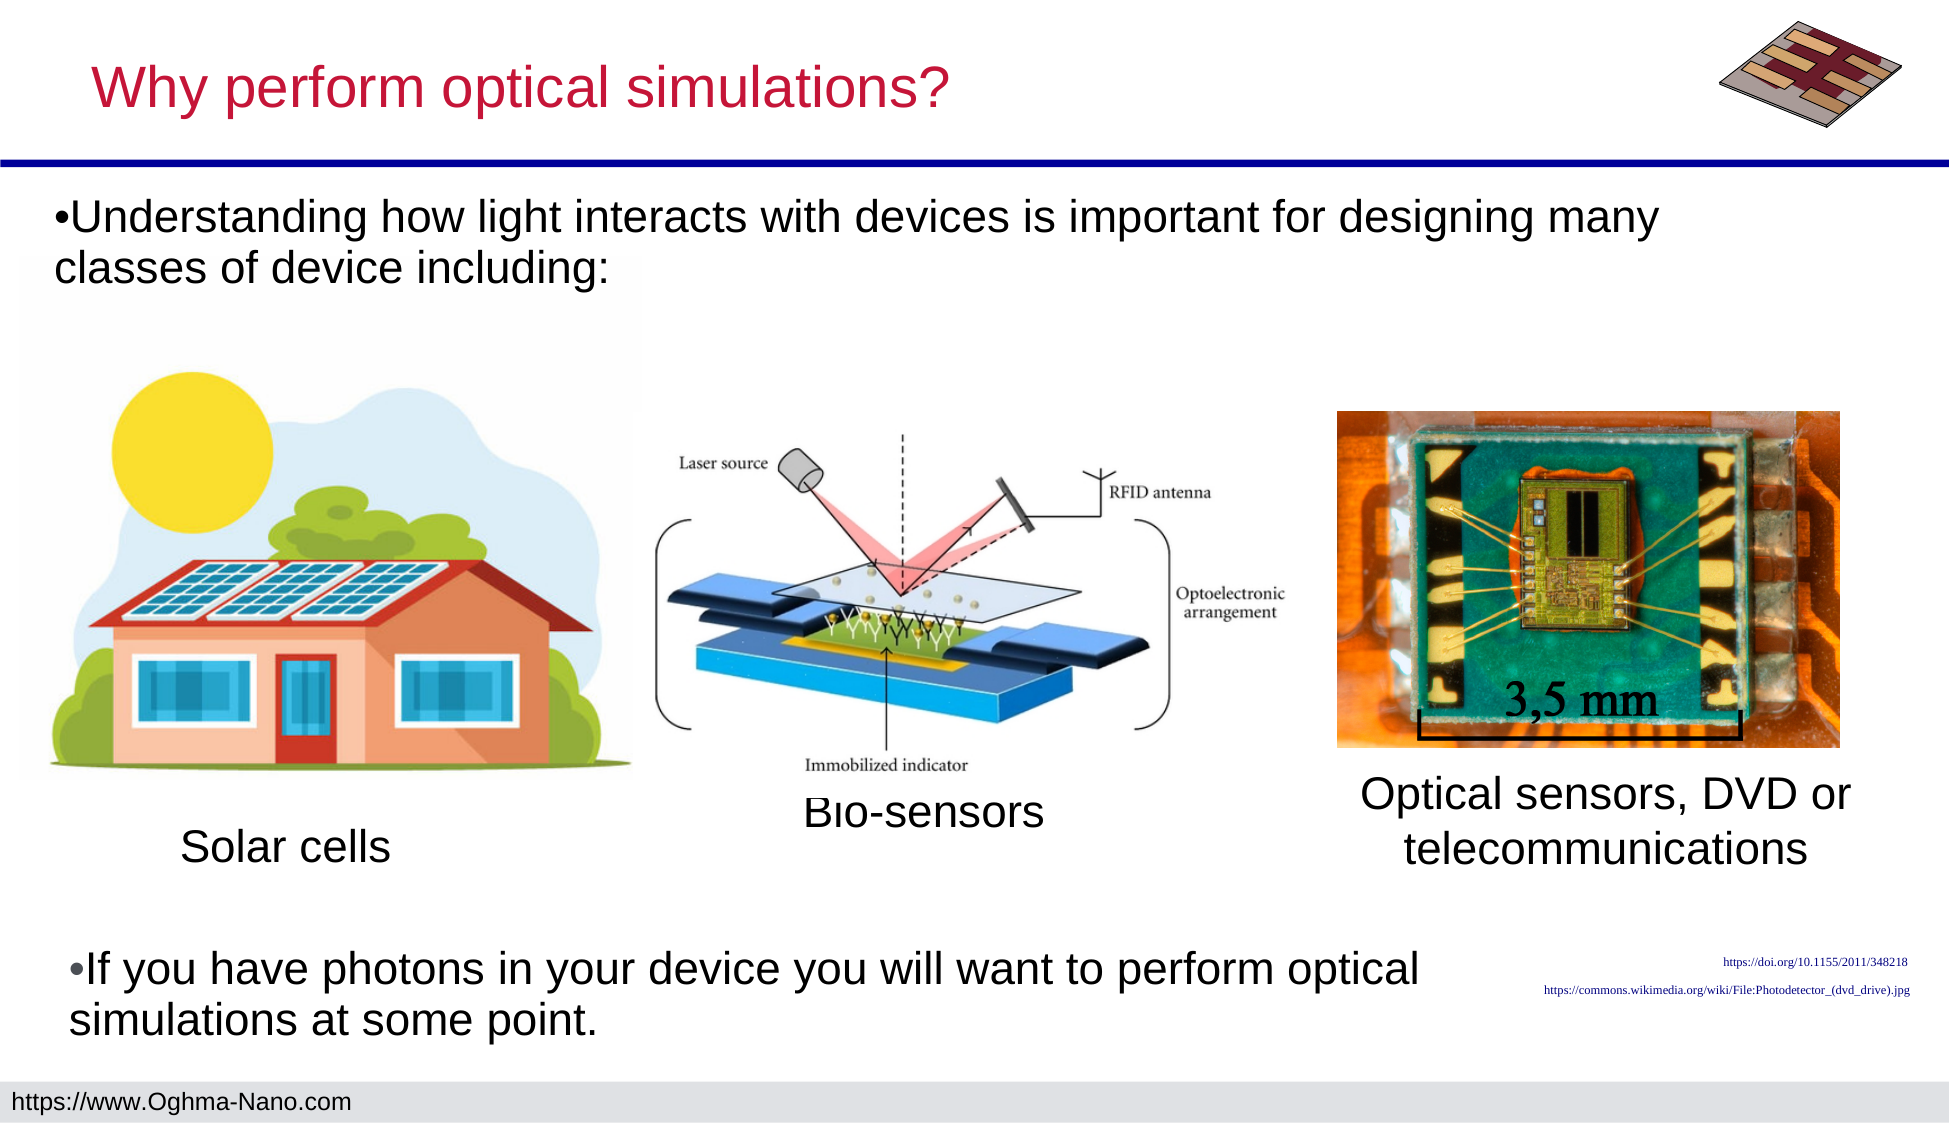

# Why perform optical simulations?
Understanding how light interacts with devices is important for designing many classes of device including:
Optical sensors, DVD or telecommunications
Bio-sensors
Solar cells
If you have photons in your device you will want to perform optical simulations at some point.
https://doi.org/10.1155/2011/348218
https://commons.wikimedia.org/wiki/File:Photodetector_(dvd_drive).jpg